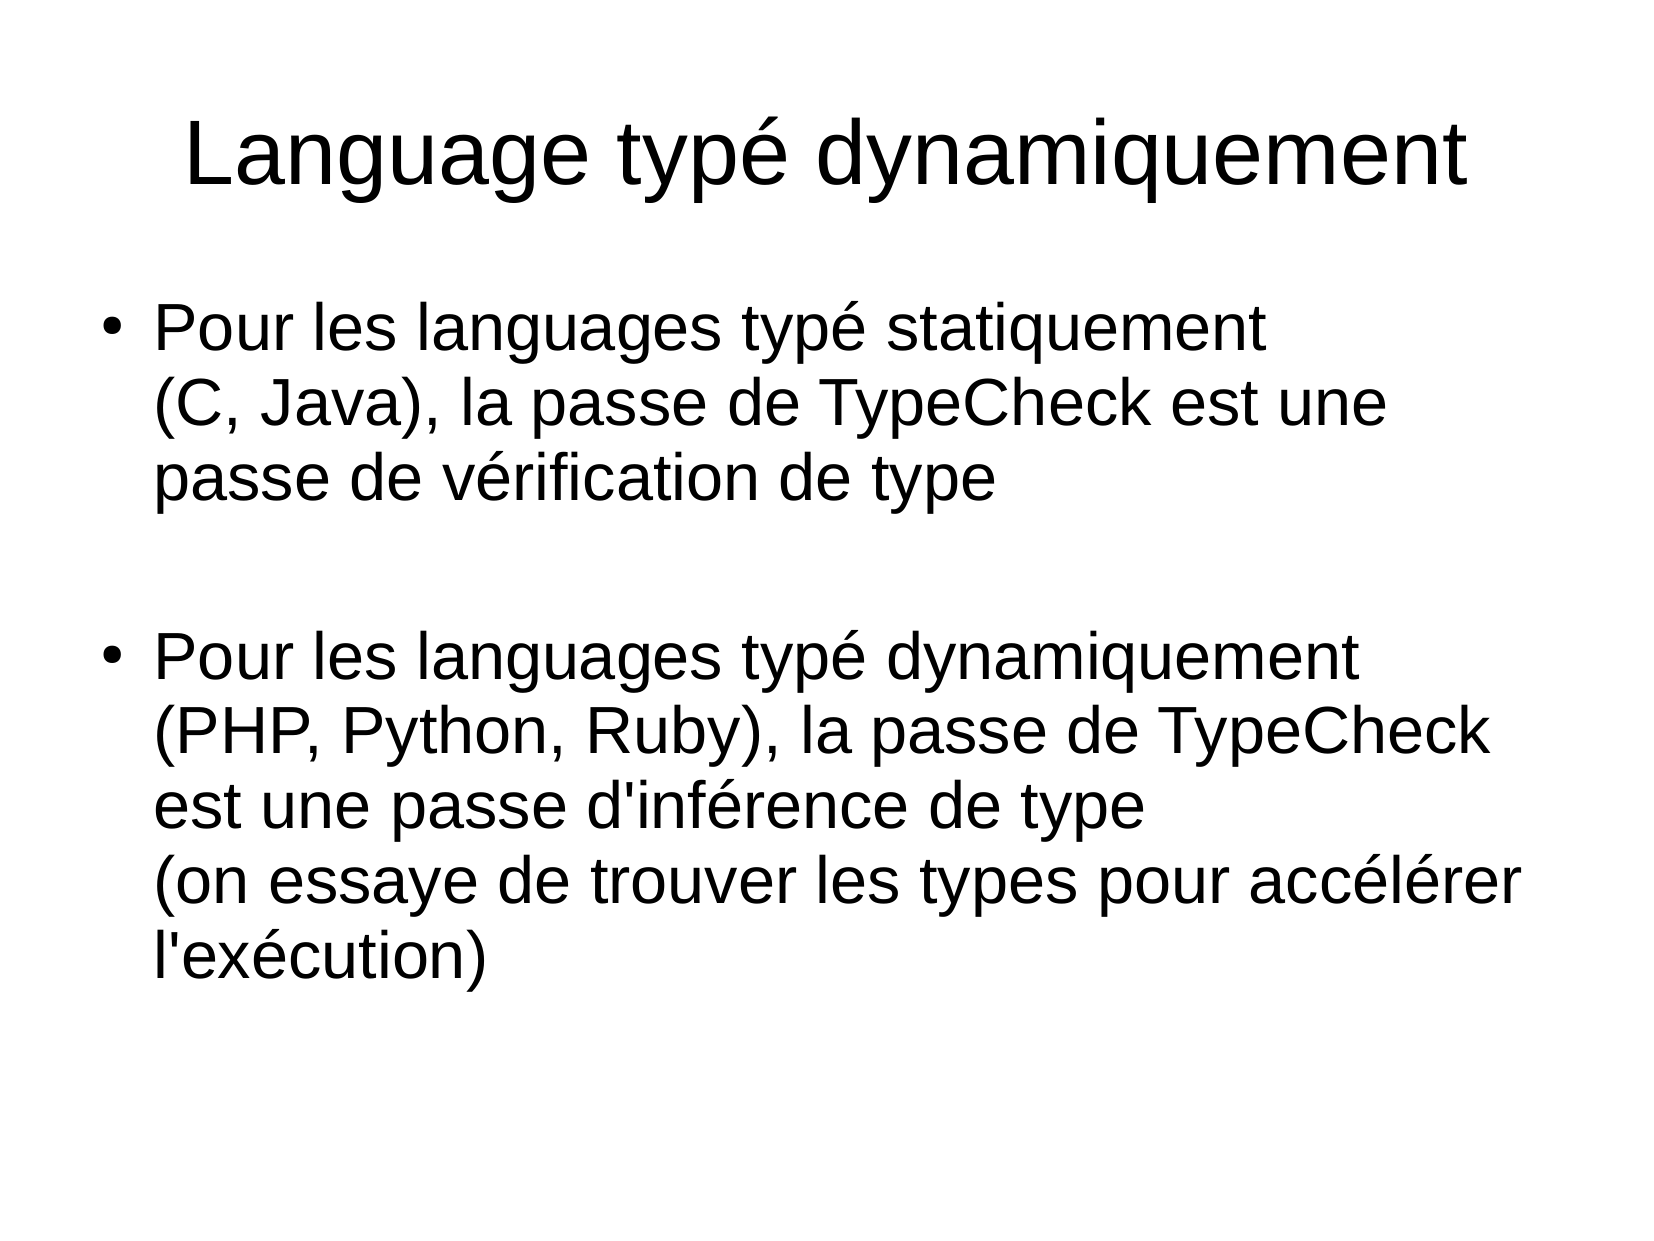

# Language typé dynamiquement
Pour les languages typé statiquement
(C, Java), la passe de TypeCheck est une passe de vérification de type
Pour les languages typé dynamiquement
(PHP, Python, Ruby), la passe de TypeCheck est une passe d'inférence de type
(on essaye de trouver les types pour accélérer l'exécution)